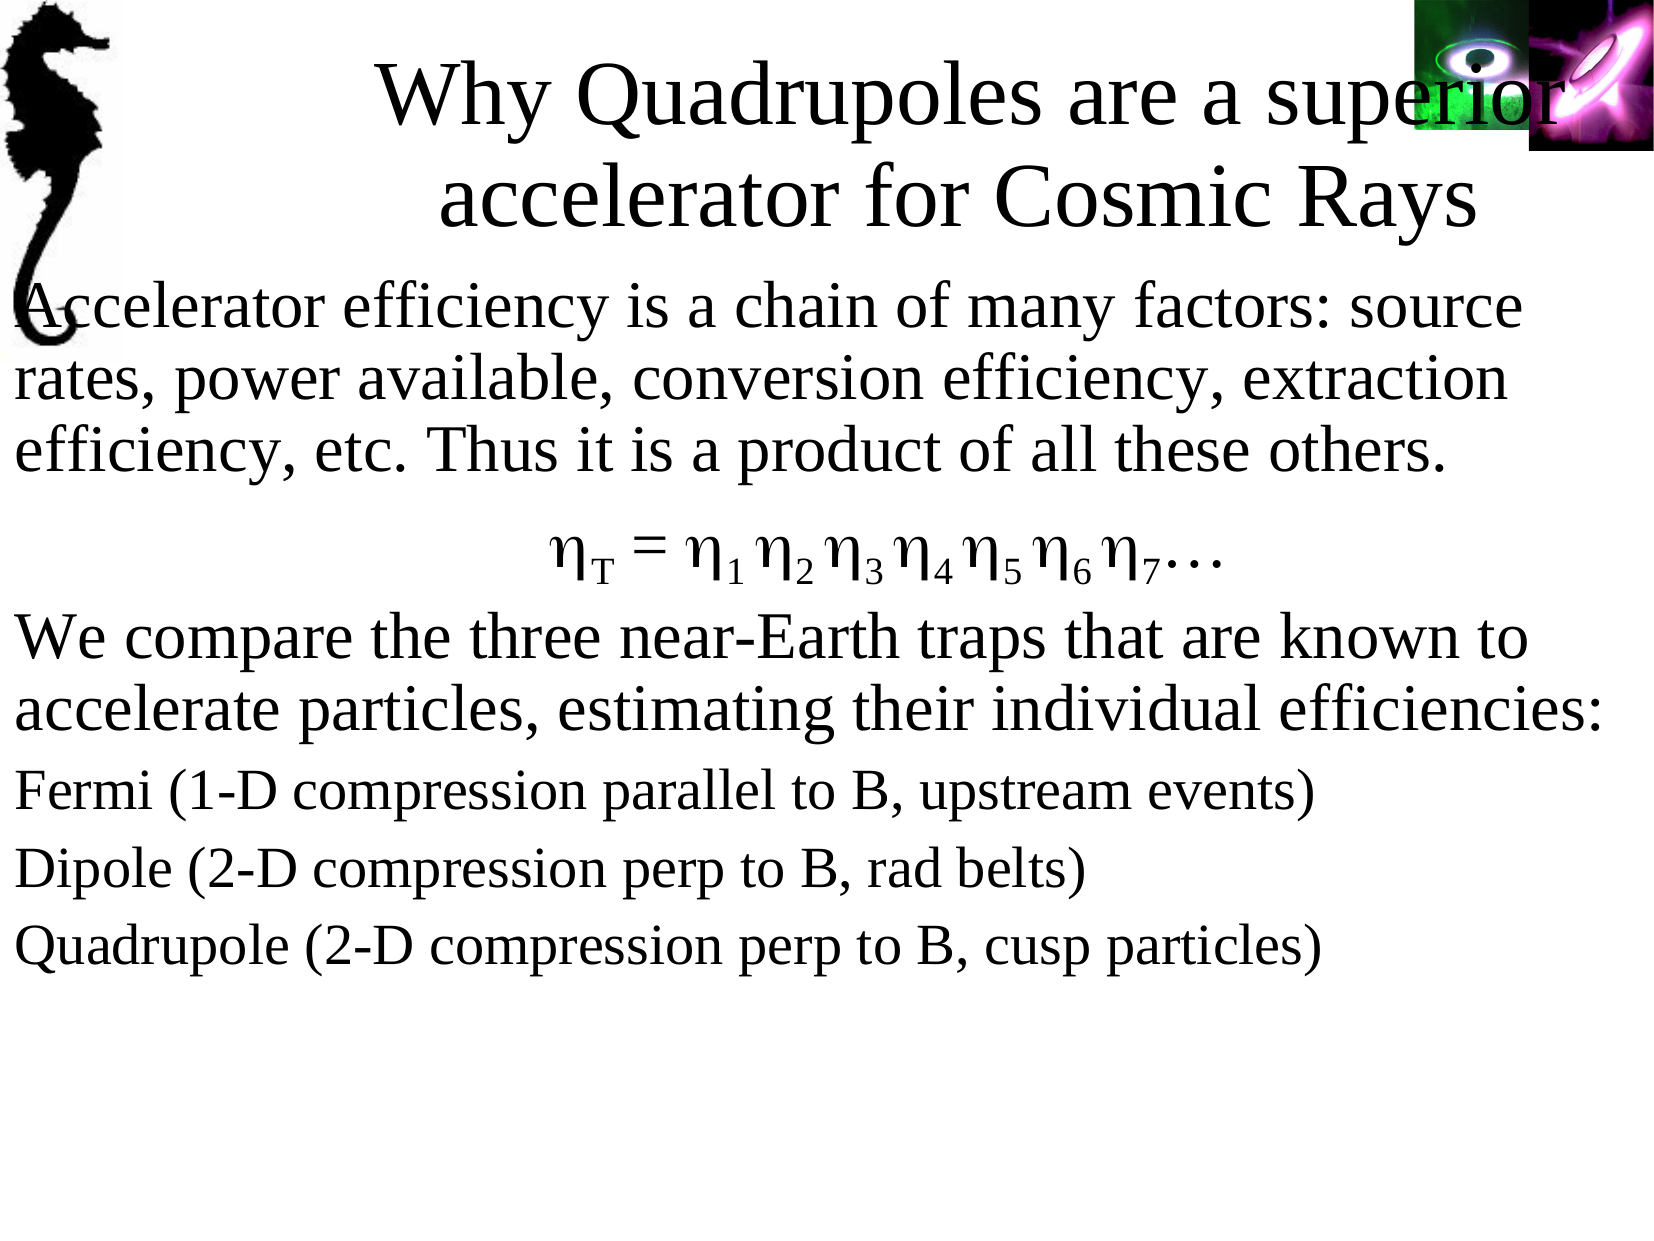

# Why Quadrupoles are a superior accelerator for Cosmic Rays
Accelerator efficiency is a chain of many factors: source rates, power available, conversion efficiency, extraction efficiency, etc. Thus it is a product of all these others.
T = 1 2 3 4 5 6 7…
We compare the three near-Earth traps that are known to accelerate particles, estimating their individual efficiencies:
Fermi (1-D compression parallel to B, upstream events)
Dipole (2-D compression perp to B, rad belts)
Quadrupole (2-D compression perp to B, cusp particles)